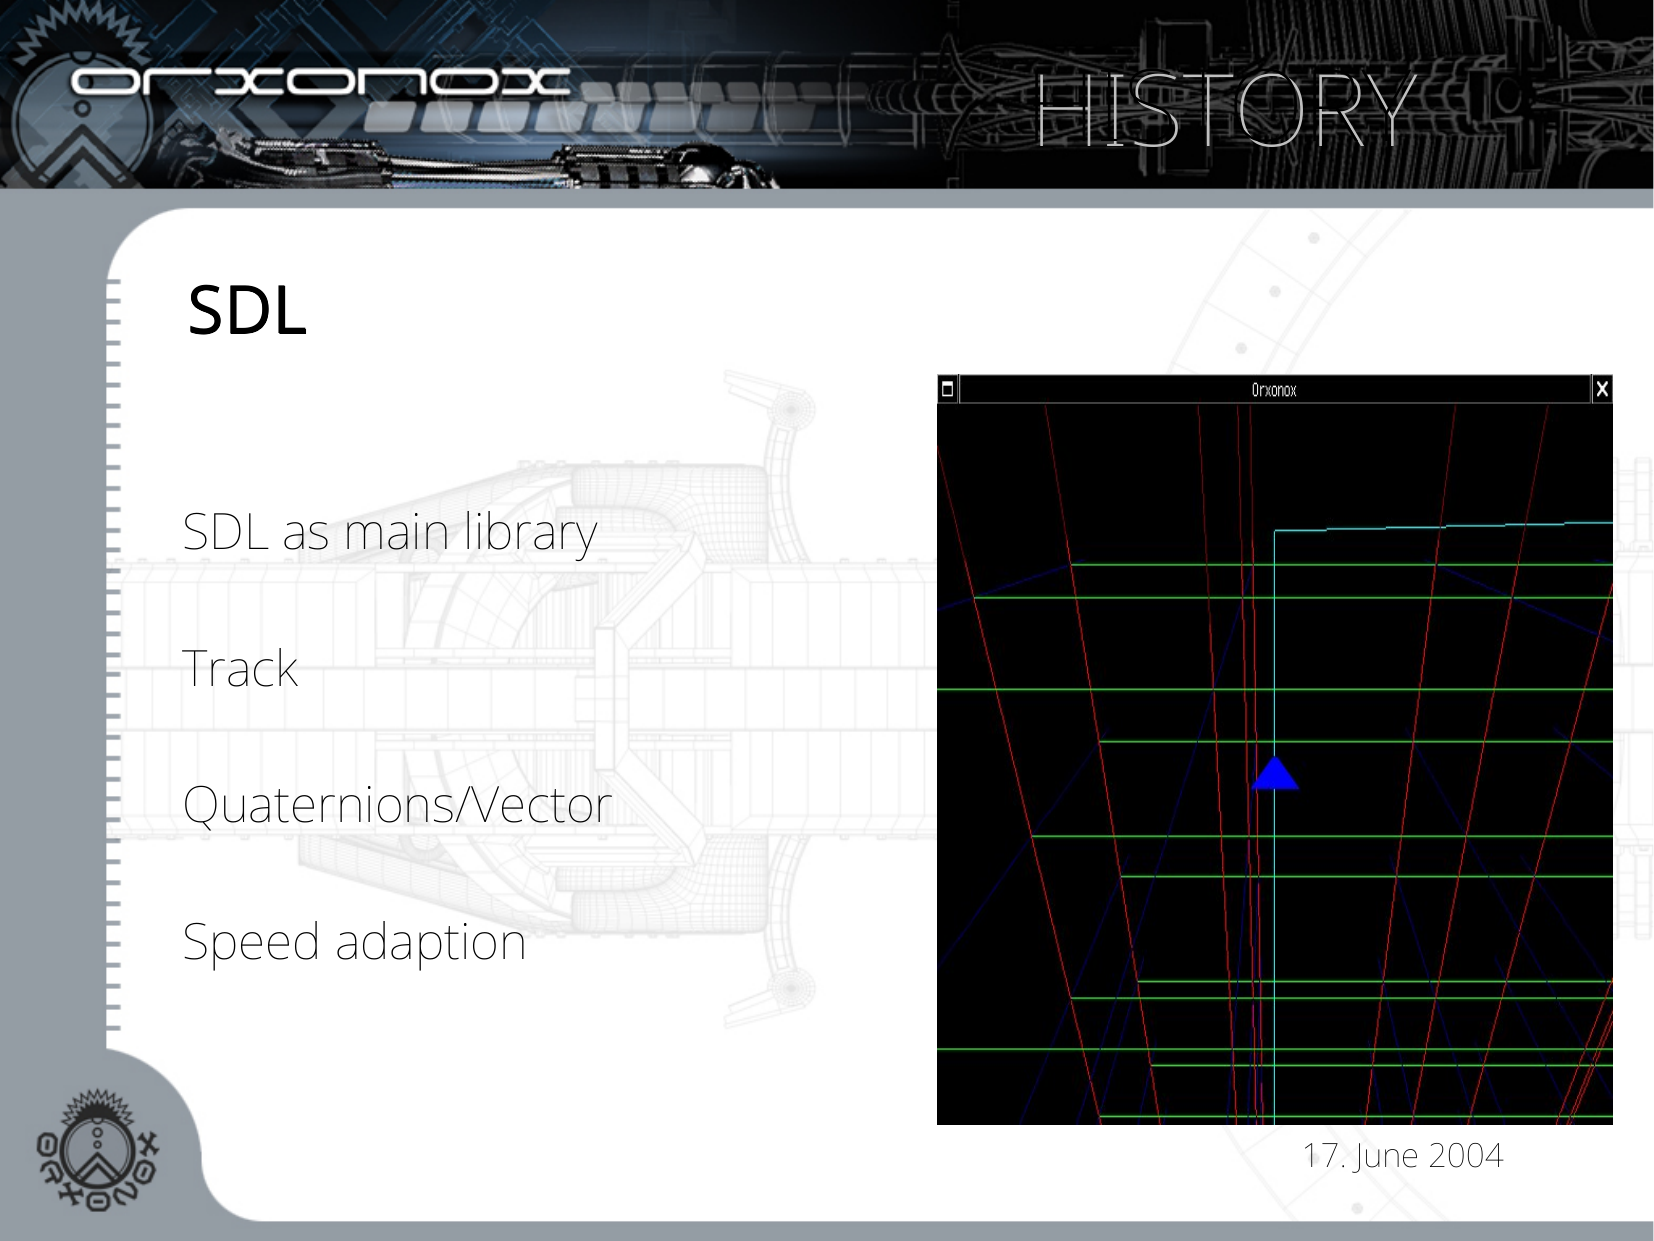

HISTORY
SDL
SDL as main library
Track
Quaternions/Vector
Speed adaption
17. June 2004